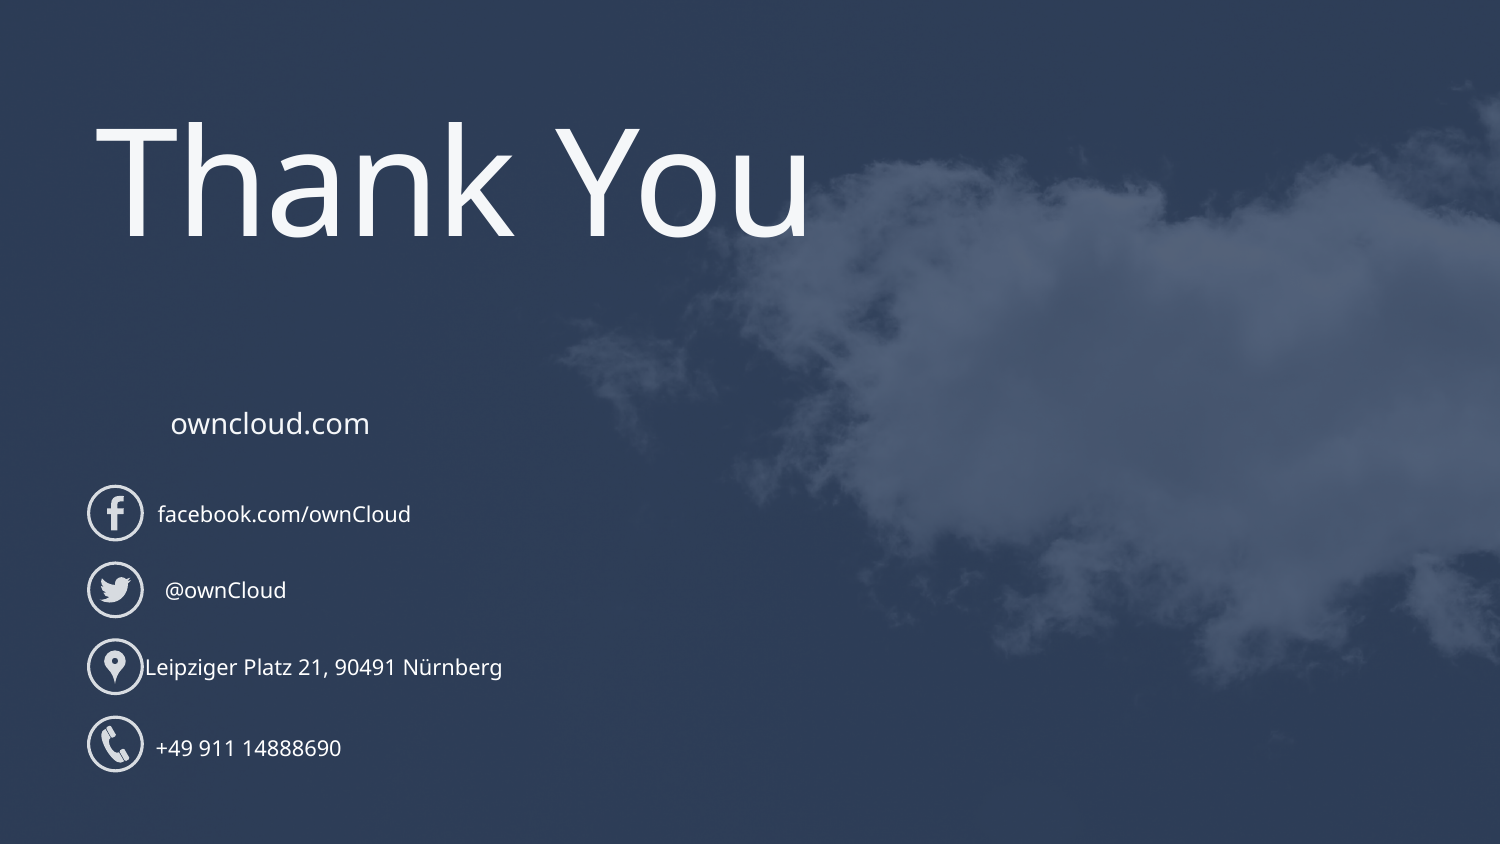

Thank You
owncloud.com
facebook.com/ownCloud
@ownCloud
Leipziger Platz 21, 90491 Nürnberg
+49 911 14888690